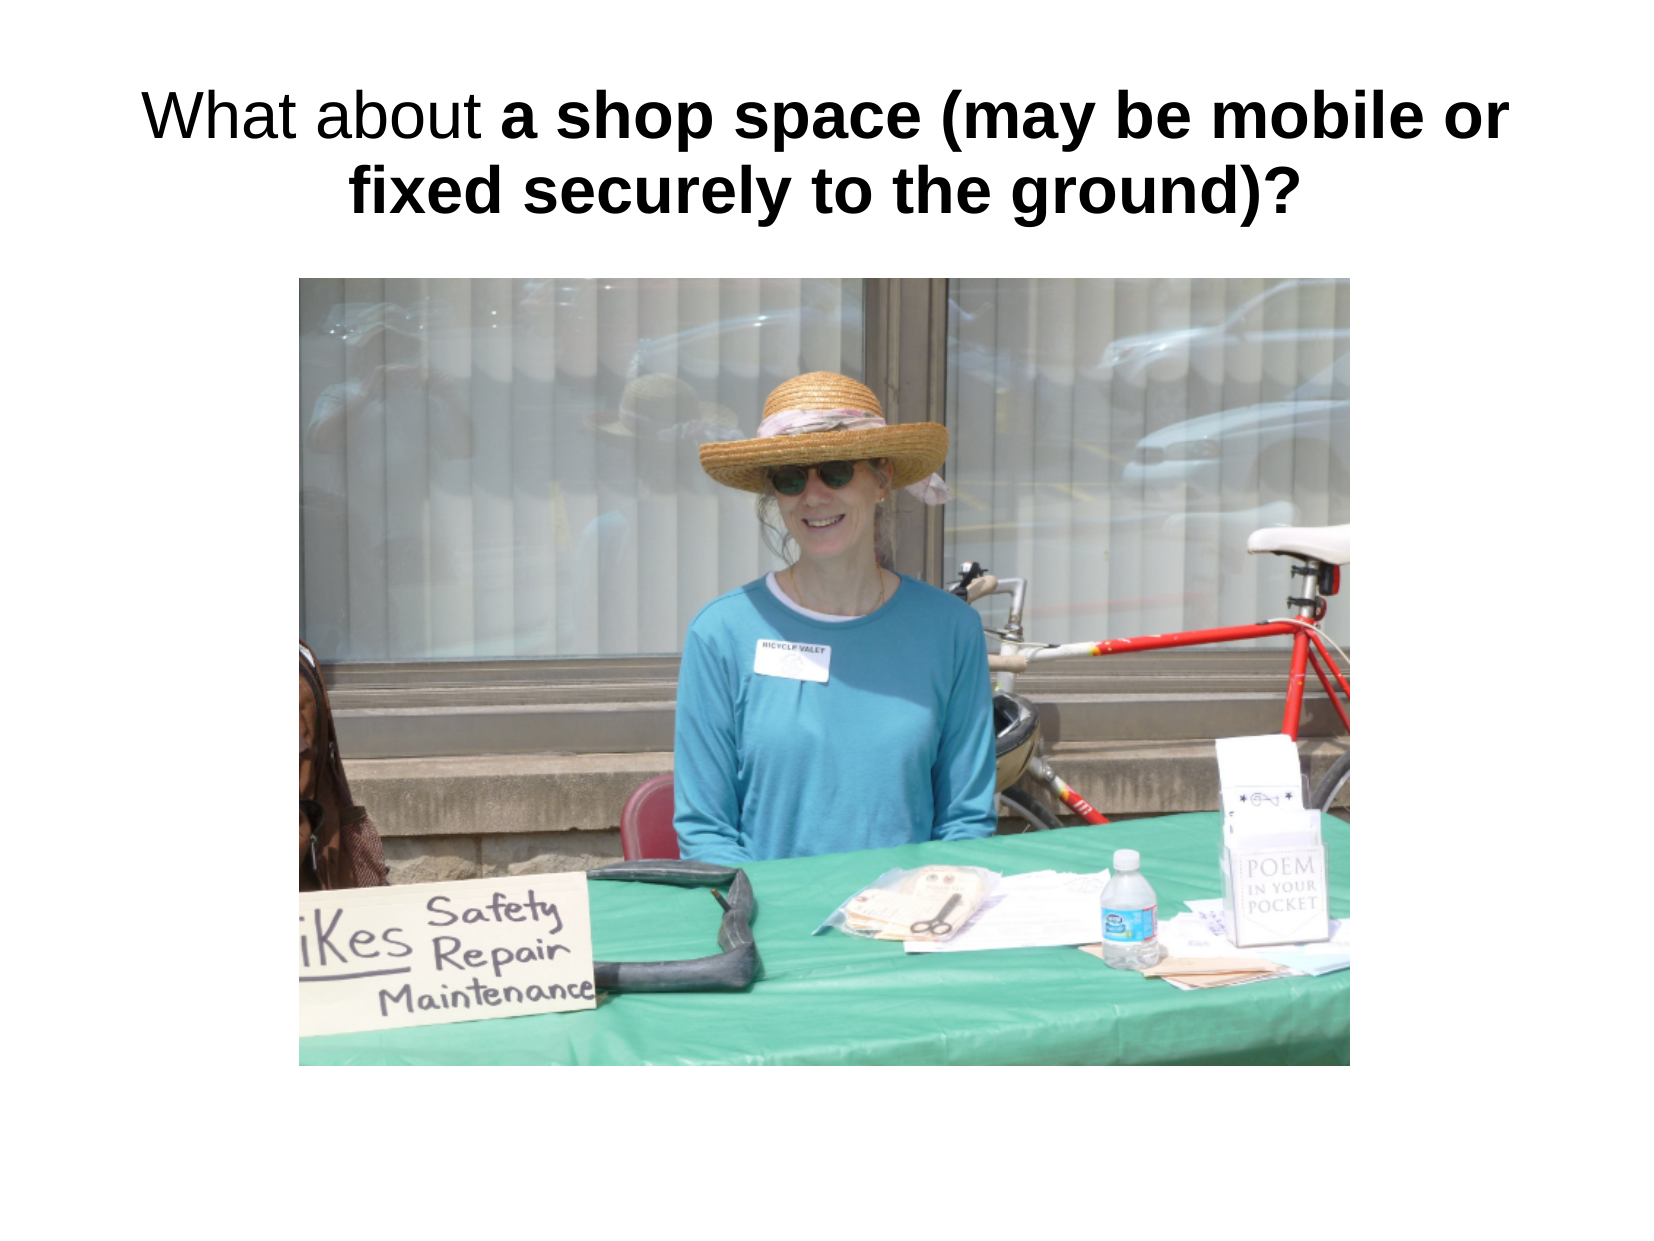

# What about a shop space (may be mobile or fixed securely to the ground)?